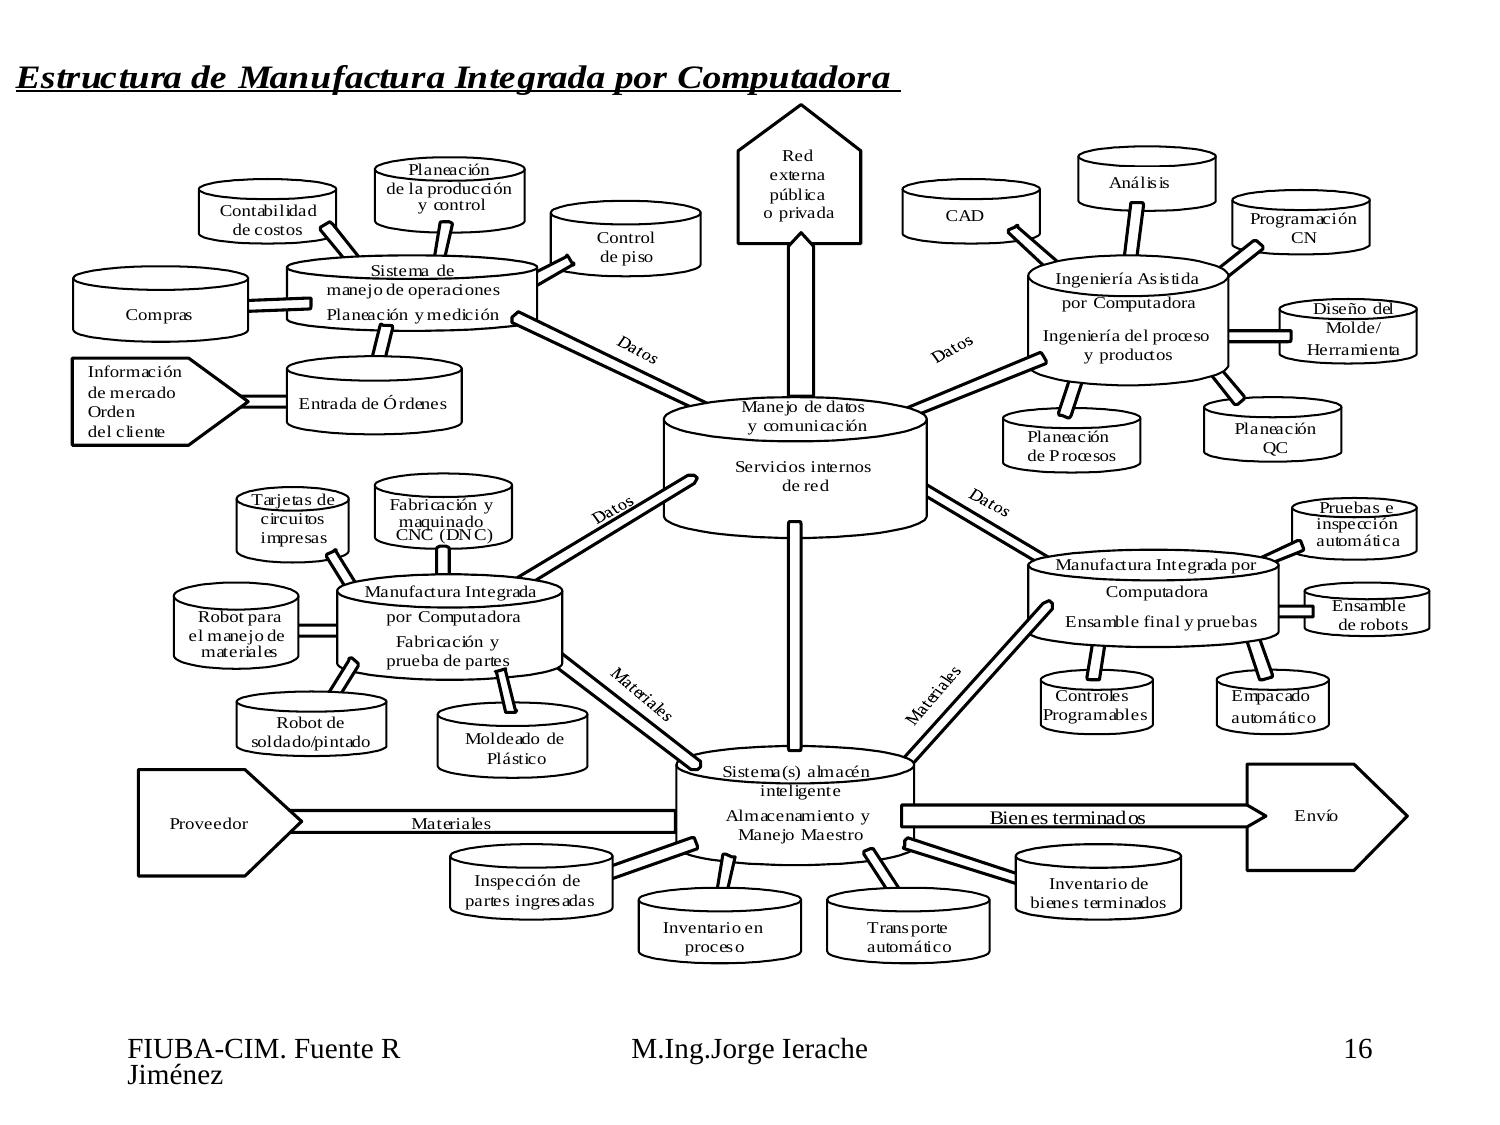

FIUBA-CIM. Fuente R Jiménez
M.Ing.Jorge Ierache
16